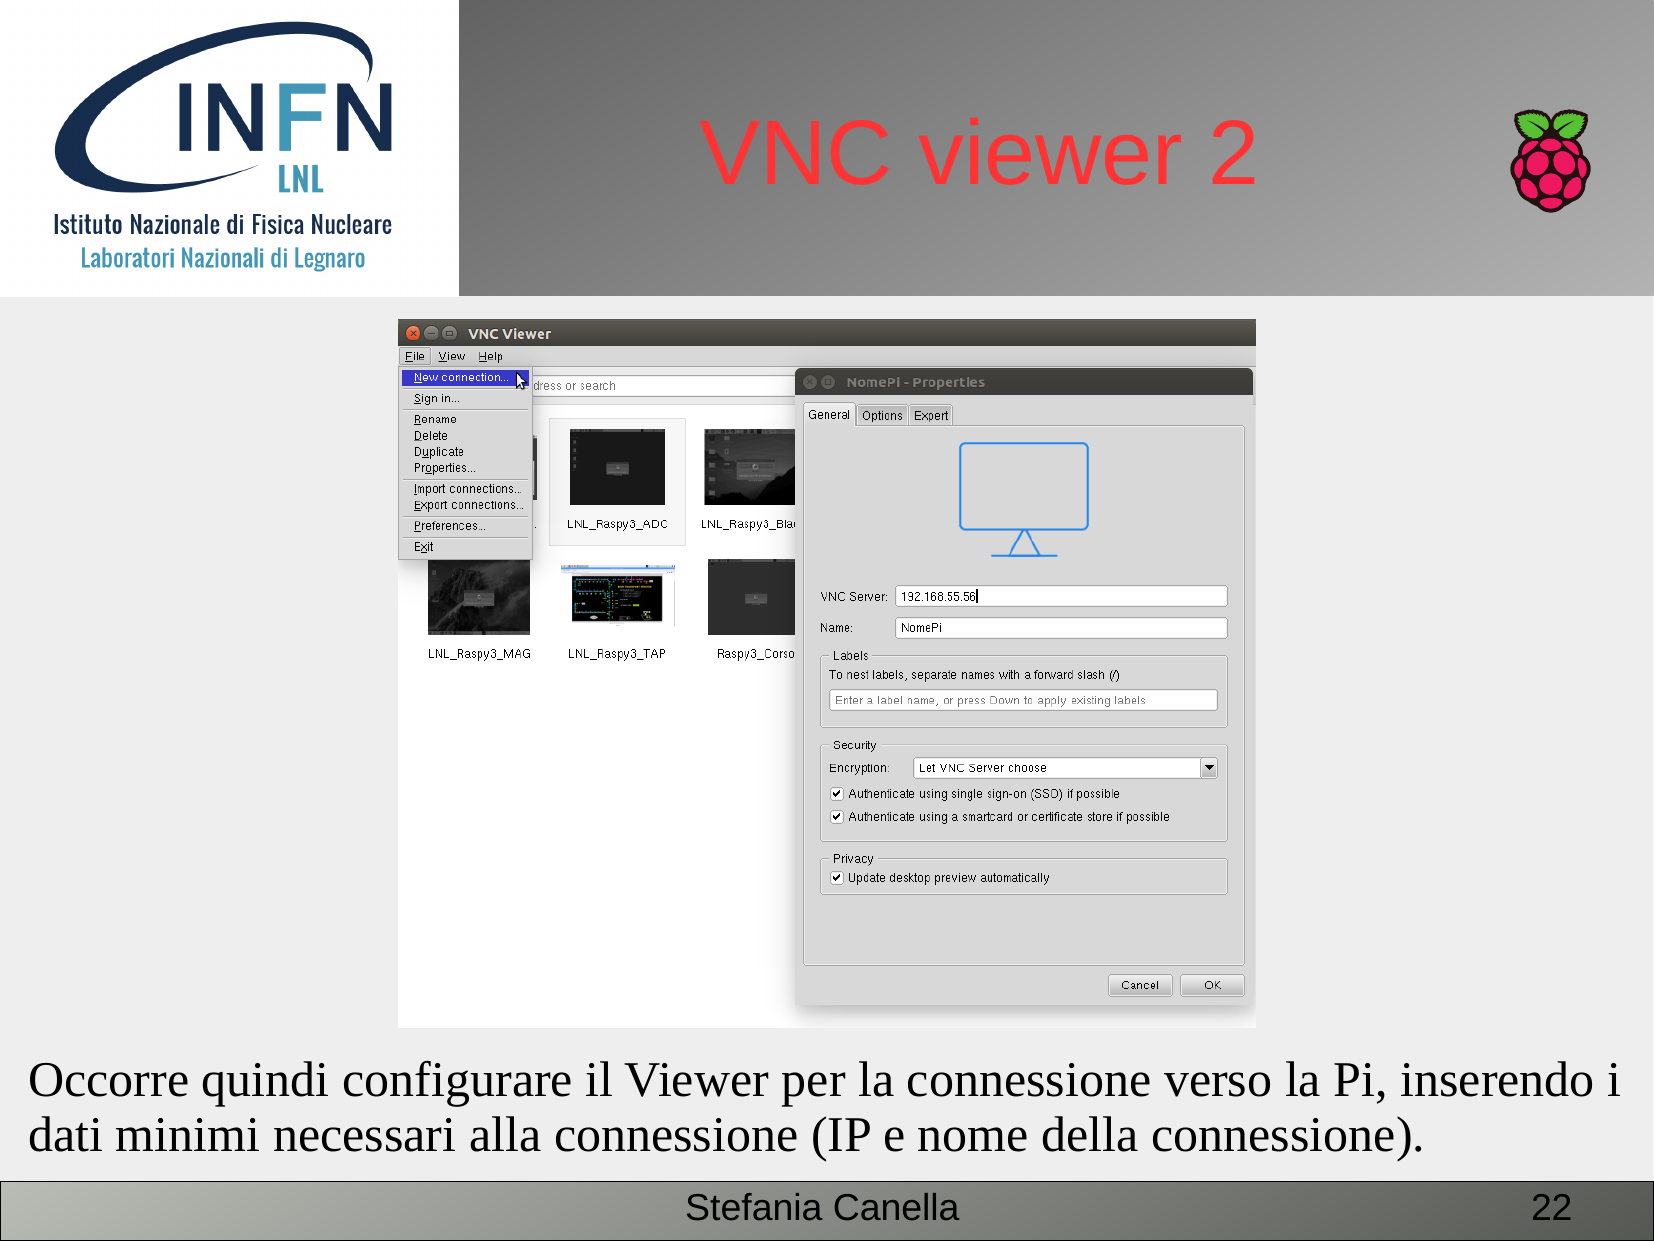

# VNC viewer 2
Occorre quindi configurare il Viewer per la connessione verso la Pi, inserendo i dati minimi necessari alla connessione (IP e nome della connessione).
Stefania Canella